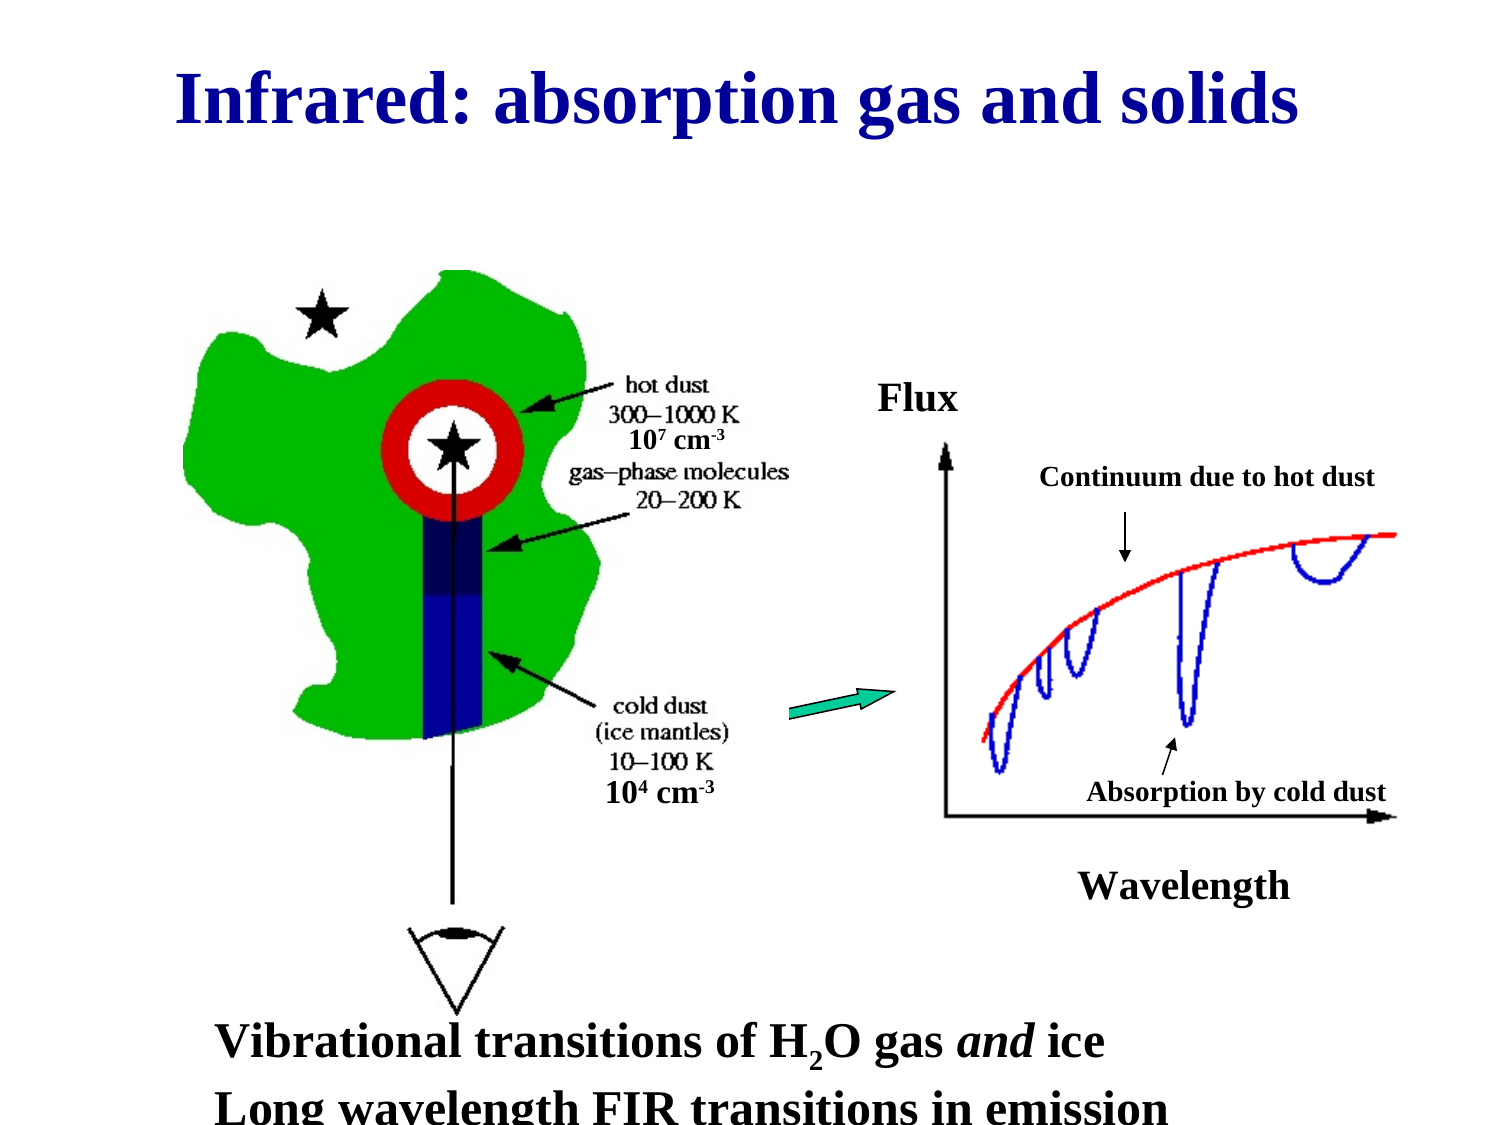

# Infrared: absorption gas and solids
Flux
107 cm-3
Continuum due to hot dust
104 cm-3
Absorption by cold dust
Wavelength
Vibrational transitions of H2O gas and ice
Long wavelength FIR transitions in emission